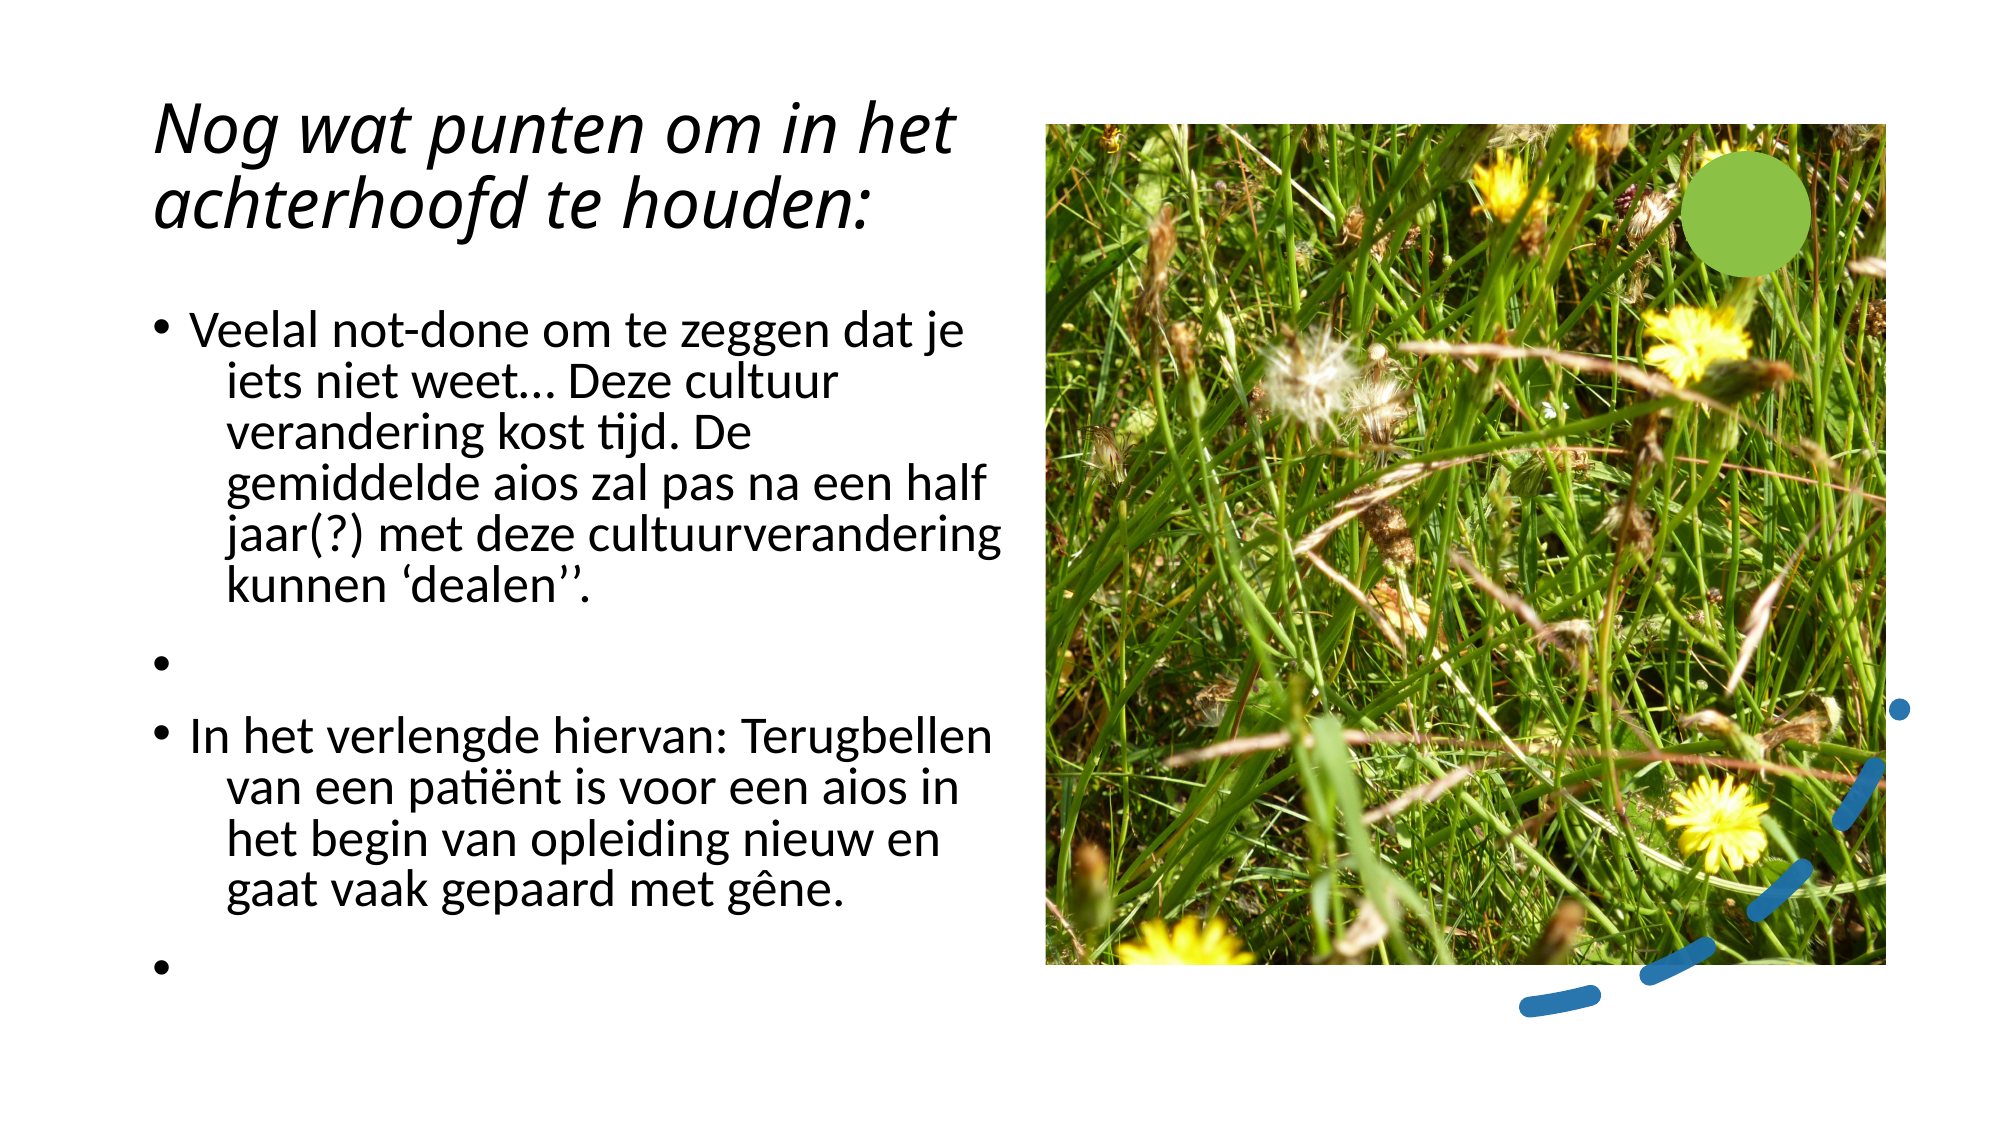

# Nog wat punten om in het achterhoofd te houden:
Veelal not-done om te zeggen dat je iets niet weet… Deze cultuur verandering kost tijd. De gemiddelde aios zal pas na een half jaar(?) met deze cultuurverandering kunnen ‘dealen’’.
In het verlengde hiervan: Terugbellen van een patiënt is voor een aios in het begin van opleiding nieuw en gaat vaak gepaard met gêne.